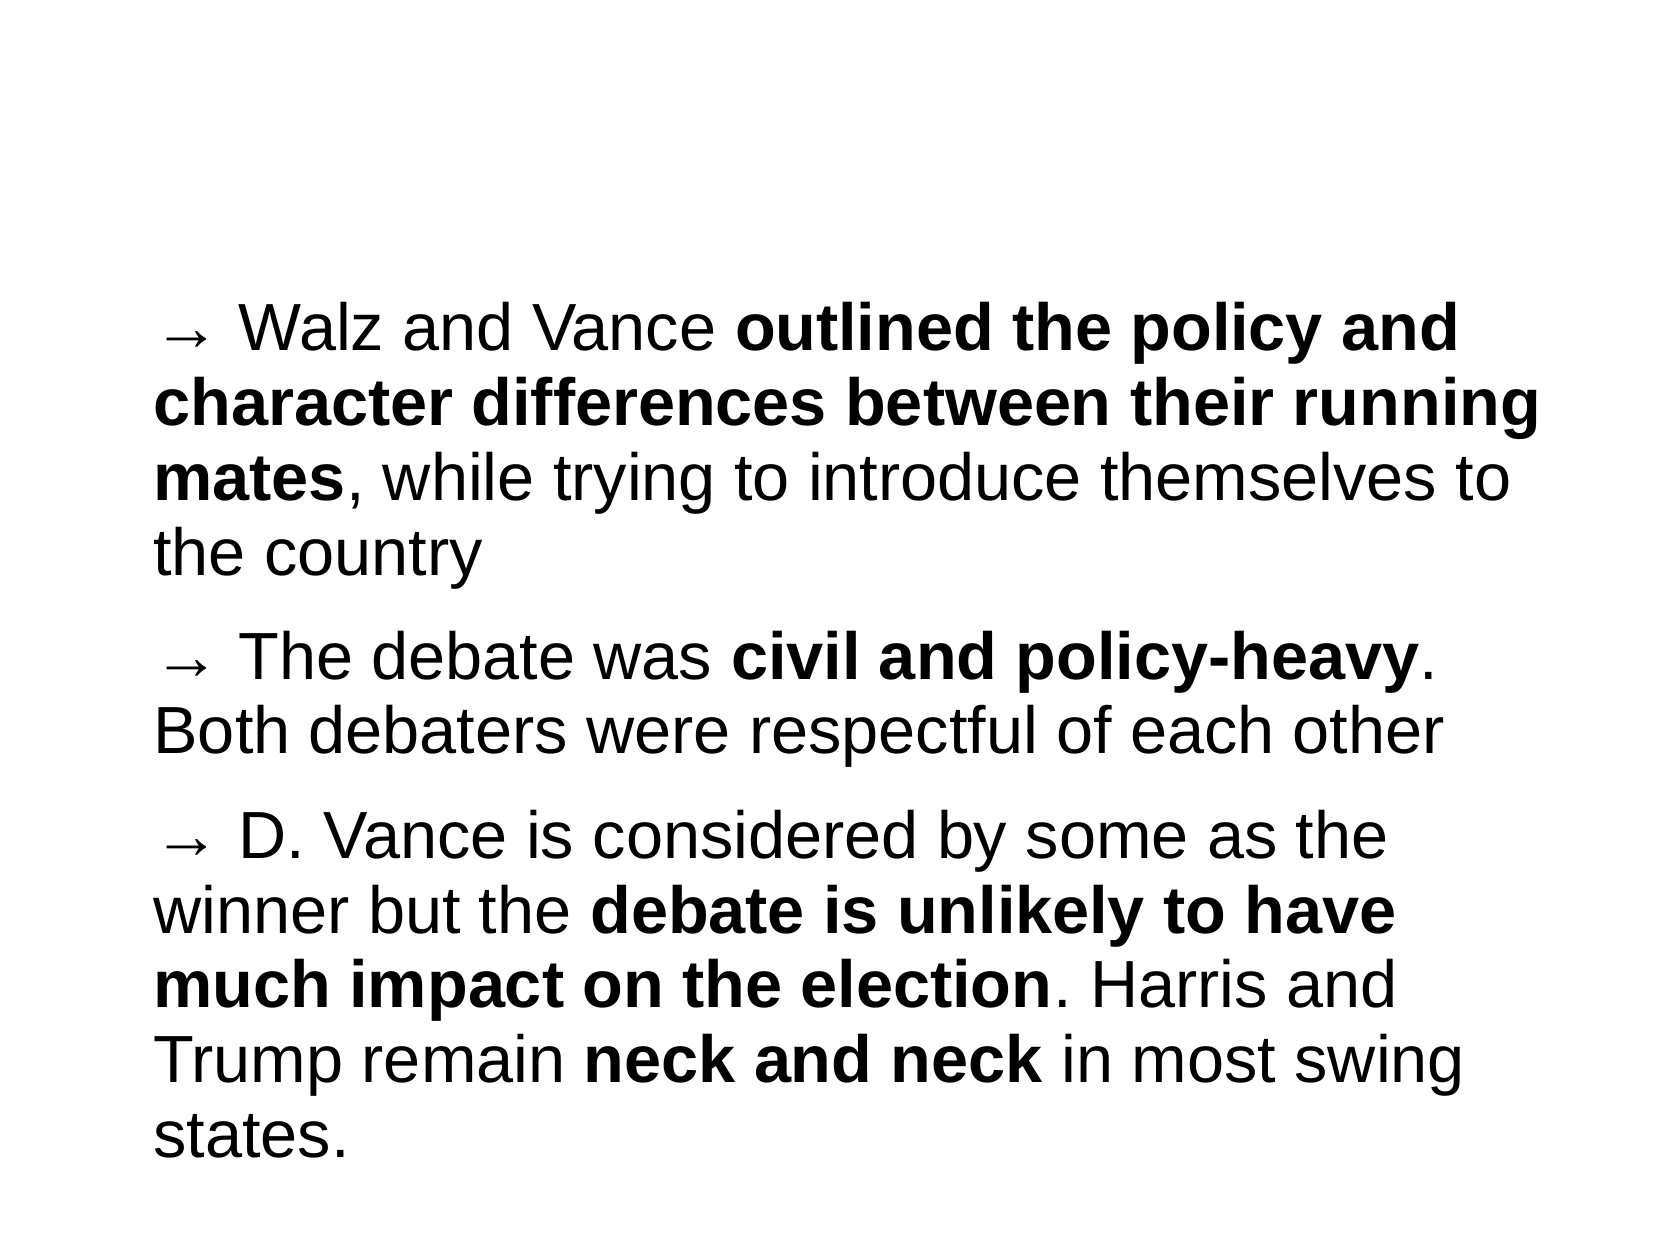

#
→ Walz and Vance outlined the policy and character differences between their running mates, while trying to introduce themselves to the country
→ The debate was civil and policy-heavy. Both debaters were respectful of each other
→ D. Vance is considered by some as the winner but the debate is unlikely to have much impact on the election. Harris and Trump remain neck and neck in most swing states.